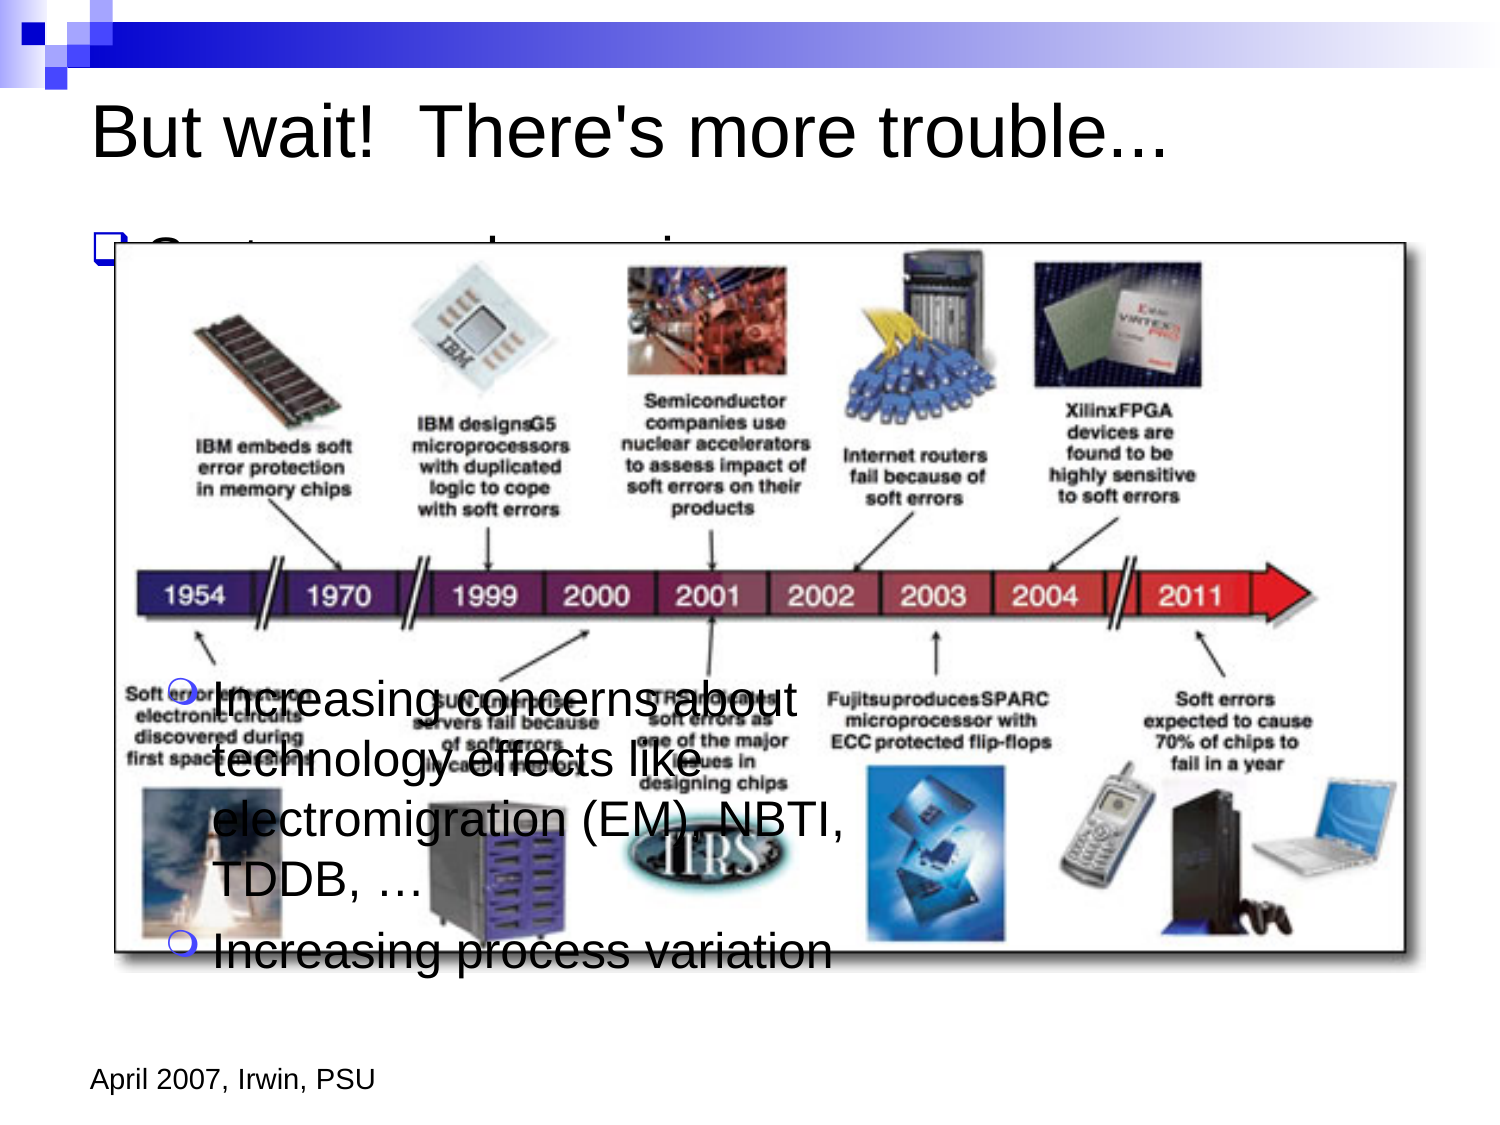

But wait! There's more trouble...
# Systems are becoming less, not more, reliable
Transient soft error upsets (SEU) from high-energy neutron particles from extraterrestrial cosmic rays
Increasing concerns about technology effects like electromigration (EM), NBTI, TDDB, …
Increasing process variation
April 2007, Irwin, PSU